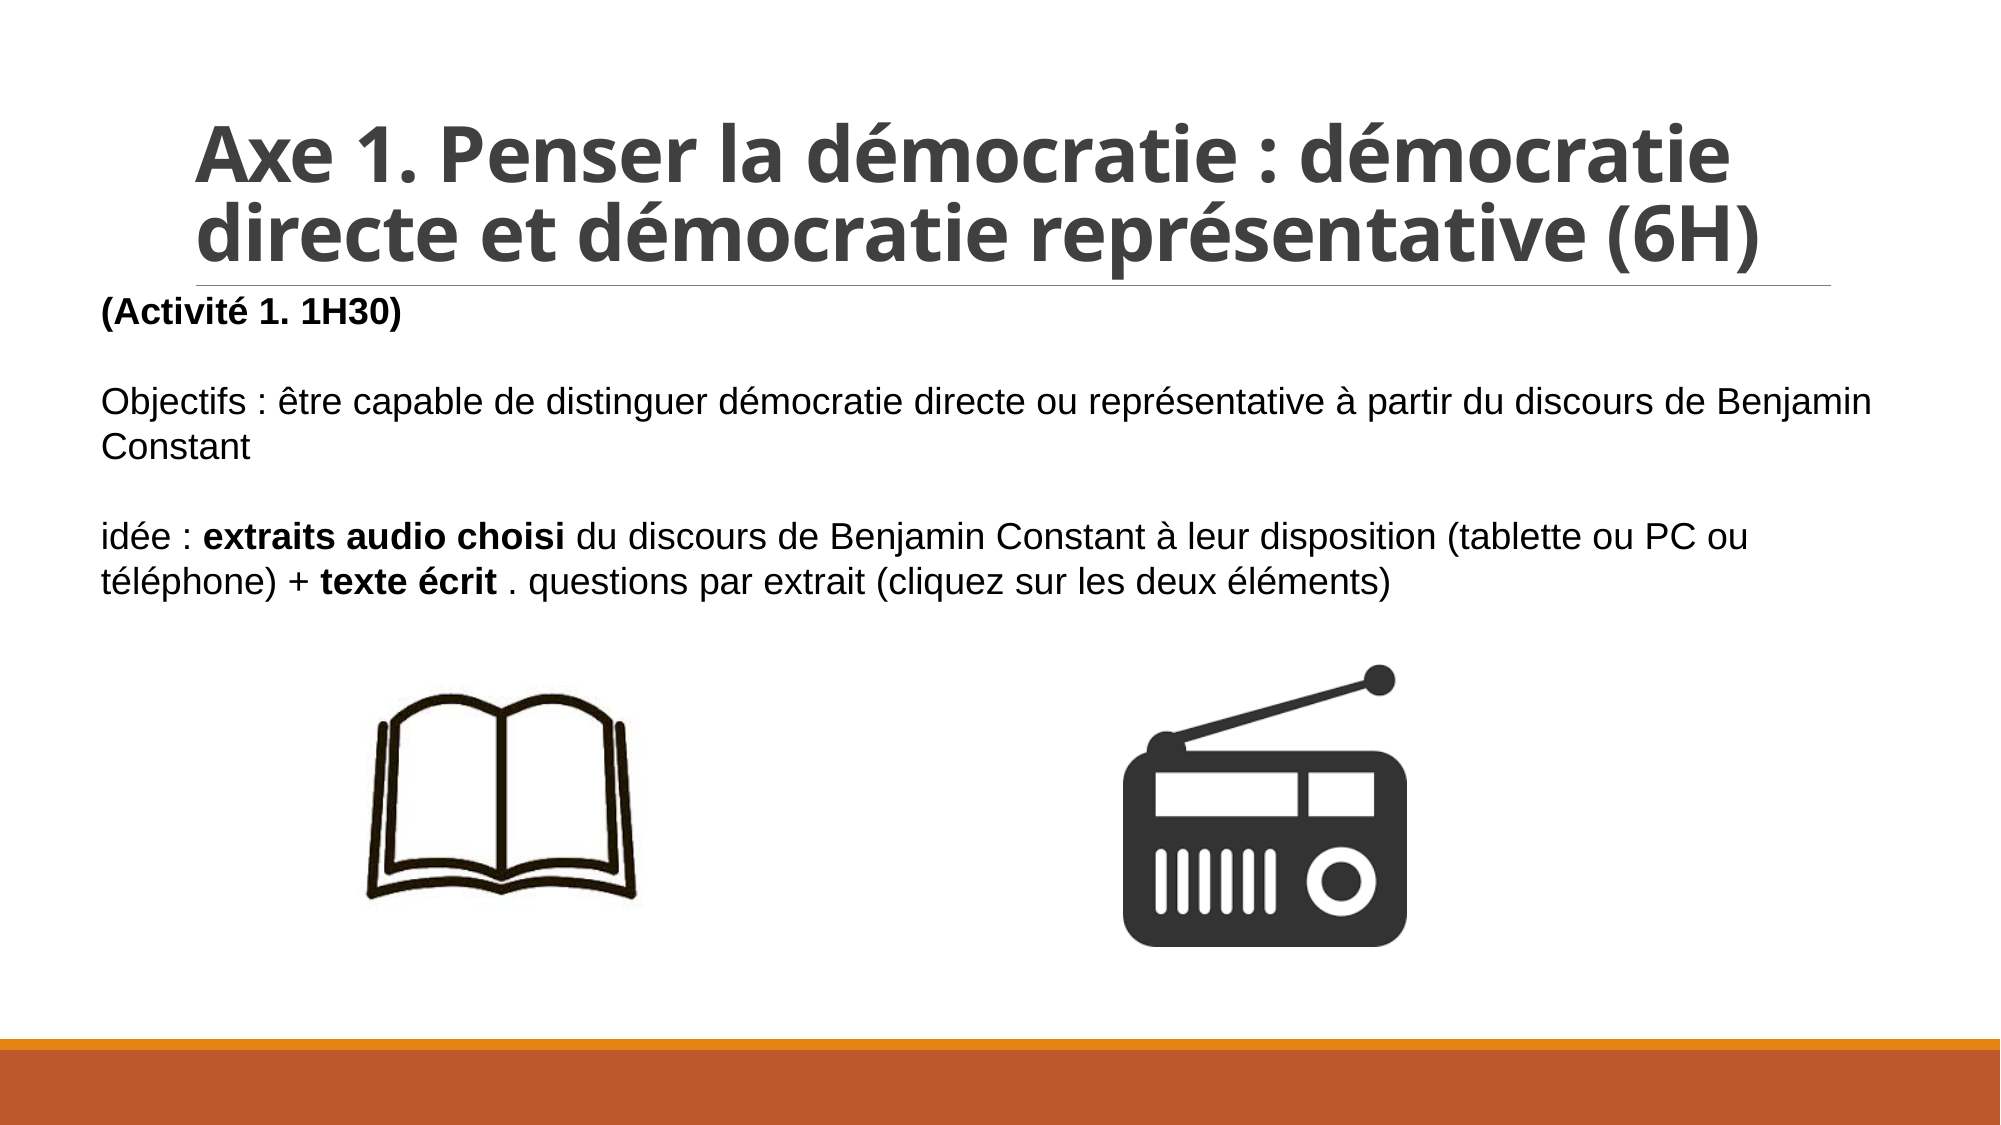

# Axe 1. Penser la démocratie : démocratie directe et démocratie représentative (6H)
(Activité 1. 1H30)
Objectifs : être capable de distinguer démocratie directe ou représentative à partir du discours de Benjamin Constant
idée : extraits audio choisi du discours de Benjamin Constant à leur disposition (tablette ou PC ou téléphone) + texte écrit . questions par extrait (cliquez sur les deux éléments)